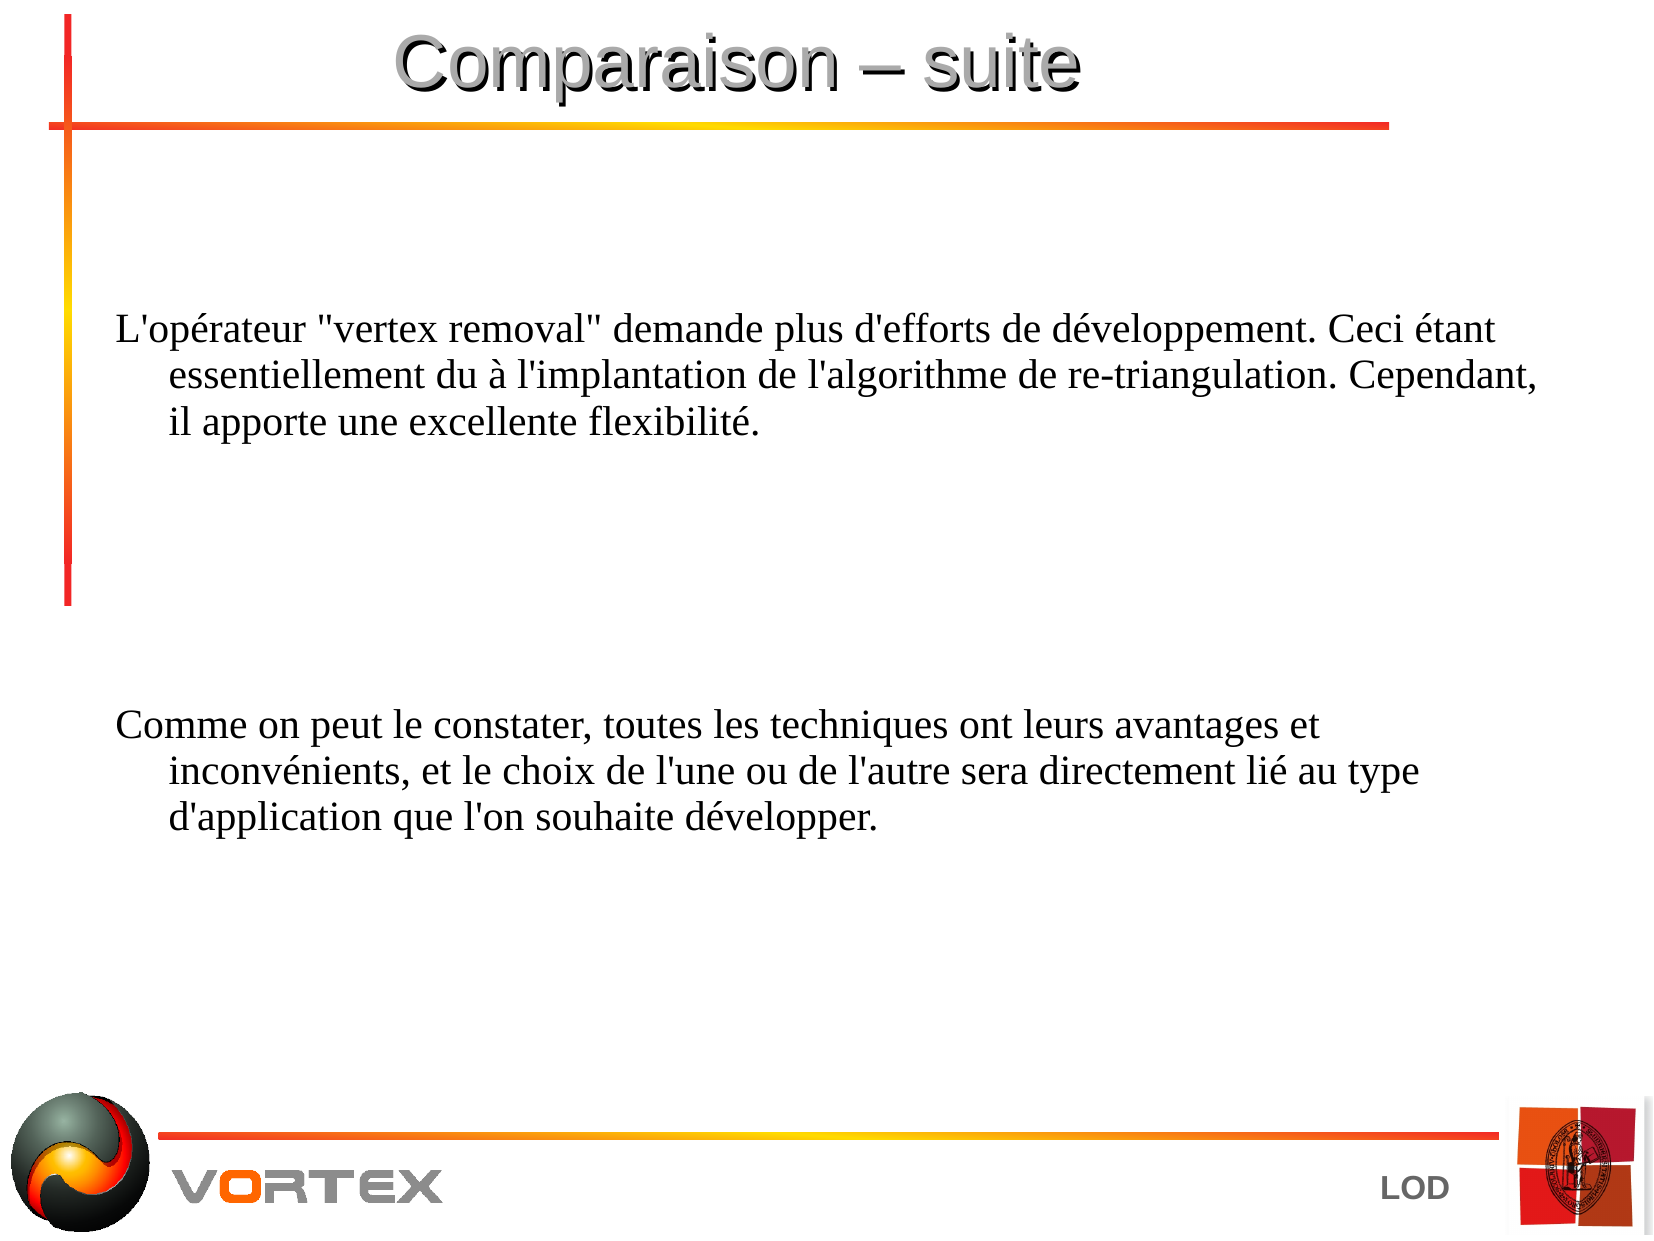

# Comparaison – suite
L'opérateur "vertex removal" demande plus d'efforts de développement. Ceci étant essentiellement du à l'implantation de l'algorithme de re-triangulation. Cependant, il apporte une excellente flexibilité.
Comme on peut le constater, toutes les techniques ont leurs avantages et inconvénients, et le choix de l'une ou de l'autre sera directement lié au type d'application que l'on souhaite développer.